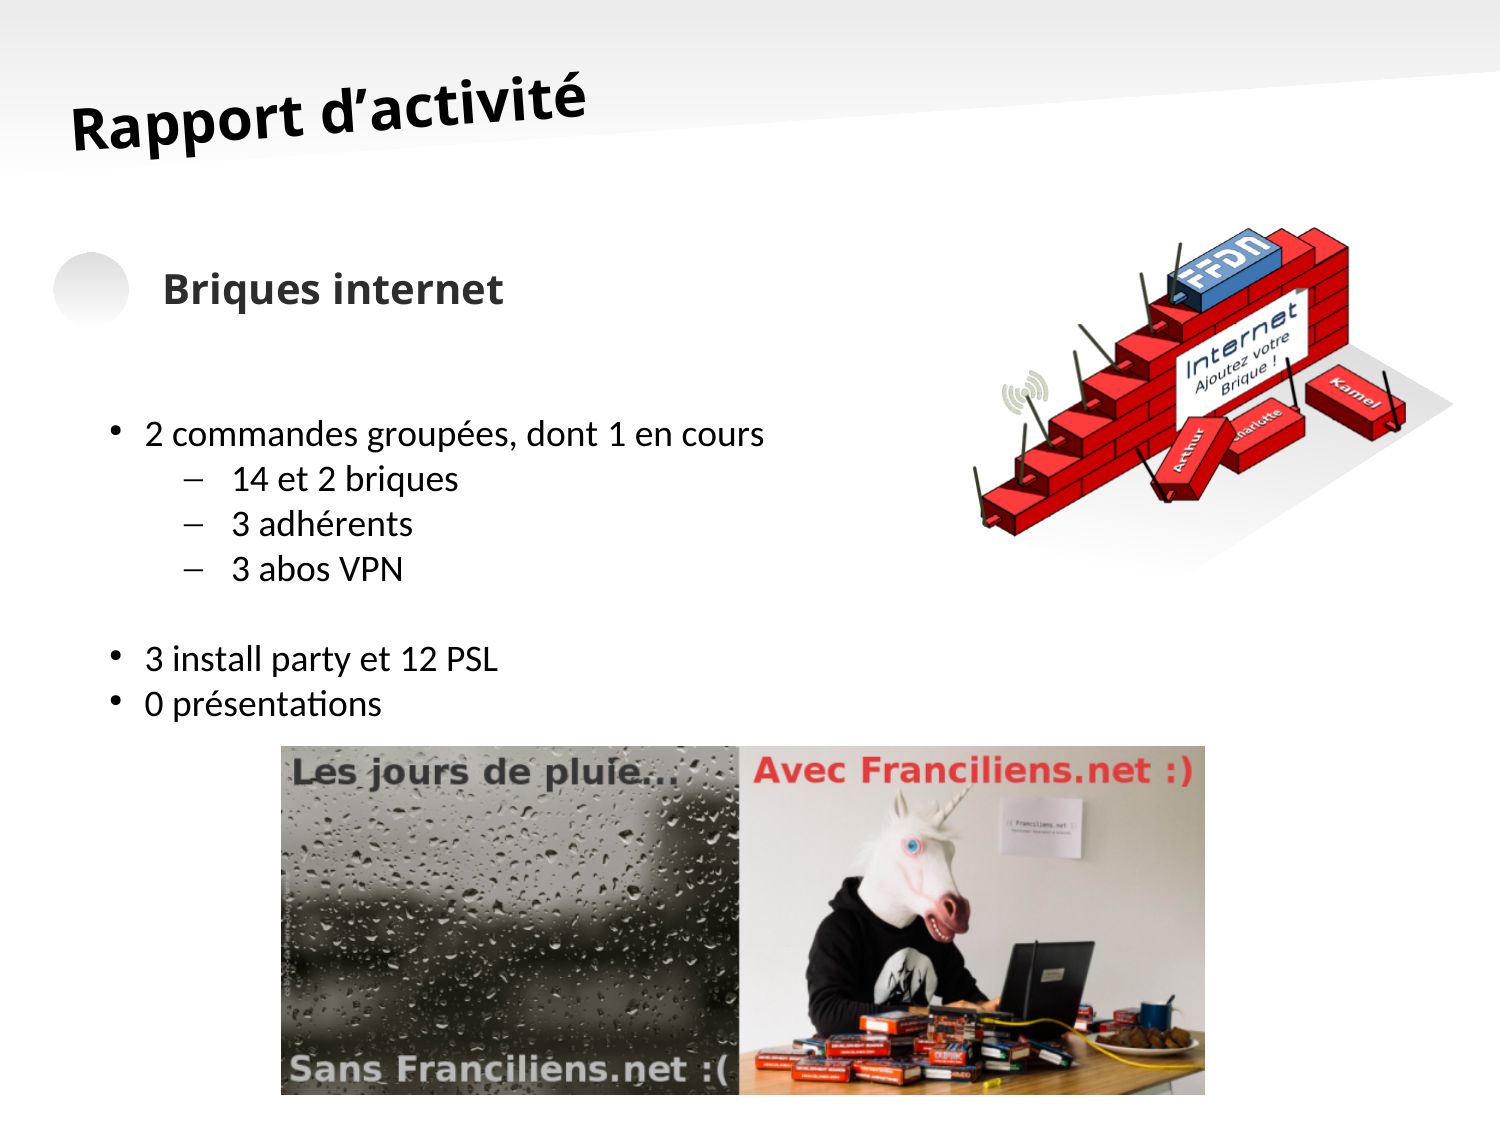

Rapport d’activité
Briques internet
2 commandes groupées, dont 1 en cours
14 et 2 briques
3 adhérents
3 abos VPN
3 install party et 12 PSL
0 présentations
5